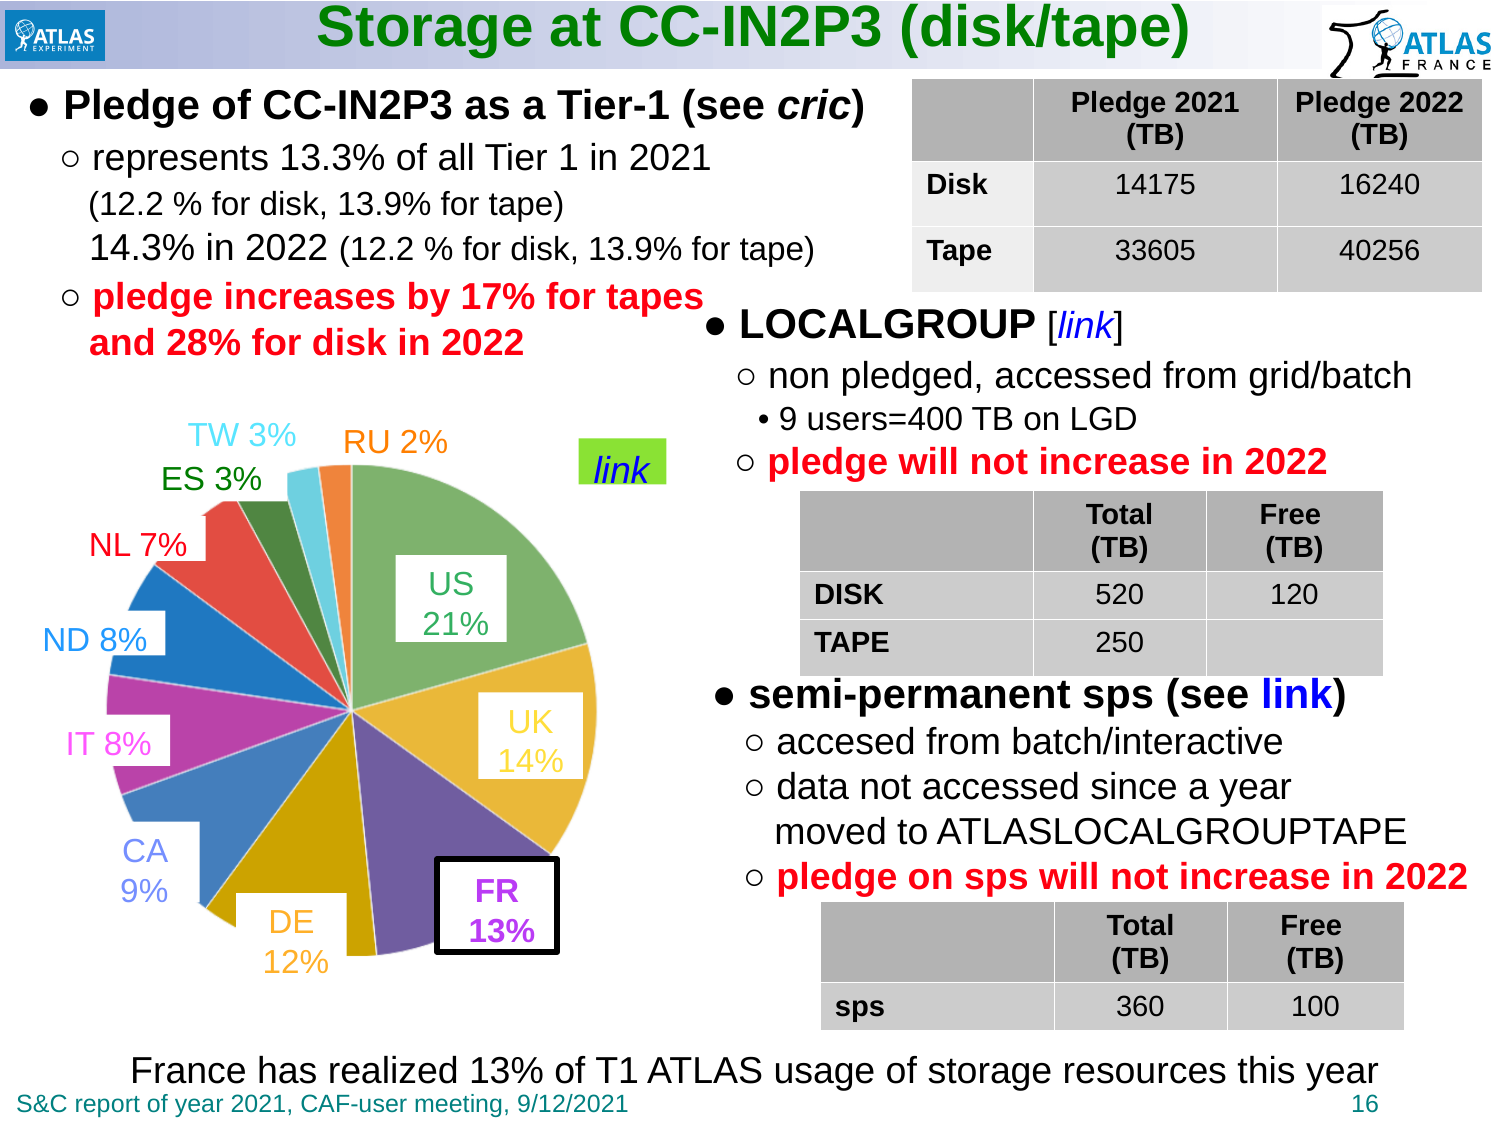

Storage at CC-IN2P3 (disk/tape)
● Pledge of CC-IN2P3 as a Tier-1 (see cric)
 ○ represents 13.3% of all Tier 1 in 2021
 (12.2 % for disk, 13.9% for tape)
 14.3% in 2022 (12.2 % for disk, 13.9% for tape)
 ○ pledge increases by 17% for tapes
 and 28% for disk in 2022
| | Pledge 2021 (TB) | Pledge 2022 (TB) |
| --- | --- | --- |
| Disk | 14175 | 16240 |
| Tape | 33605 | 40256 |
● LOCALGROUP [link]
 ○ non pledged, accessed from grid/batch
 • 9 users=400 TB on LGD
 ○ pledge will not increase in 2022
TW 3%
RU 2%
link
ES 3%
| | Total (TB) | Free (TB) |
| --- | --- | --- |
| DISK | 520 | 120 |
| TAPE | 250 | |
NL 7%
US
 21%
ND 8%
● semi-permanent sps (see link)
 ○ accesed from batch/interactive
 ○ data not accessed since a year
 moved to ATLASLOCALGROUPTAPE
 ○ pledge on sps will not increase in 2022
UK 14%
IT 8%
CA 9%
FR
 13%
DE
 12%
| | Total (TB) | Free (TB) |
| --- | --- | --- |
| sps | 360 | 100 |
France has realized 13% of T1 ATLAS usage of storage resources this year